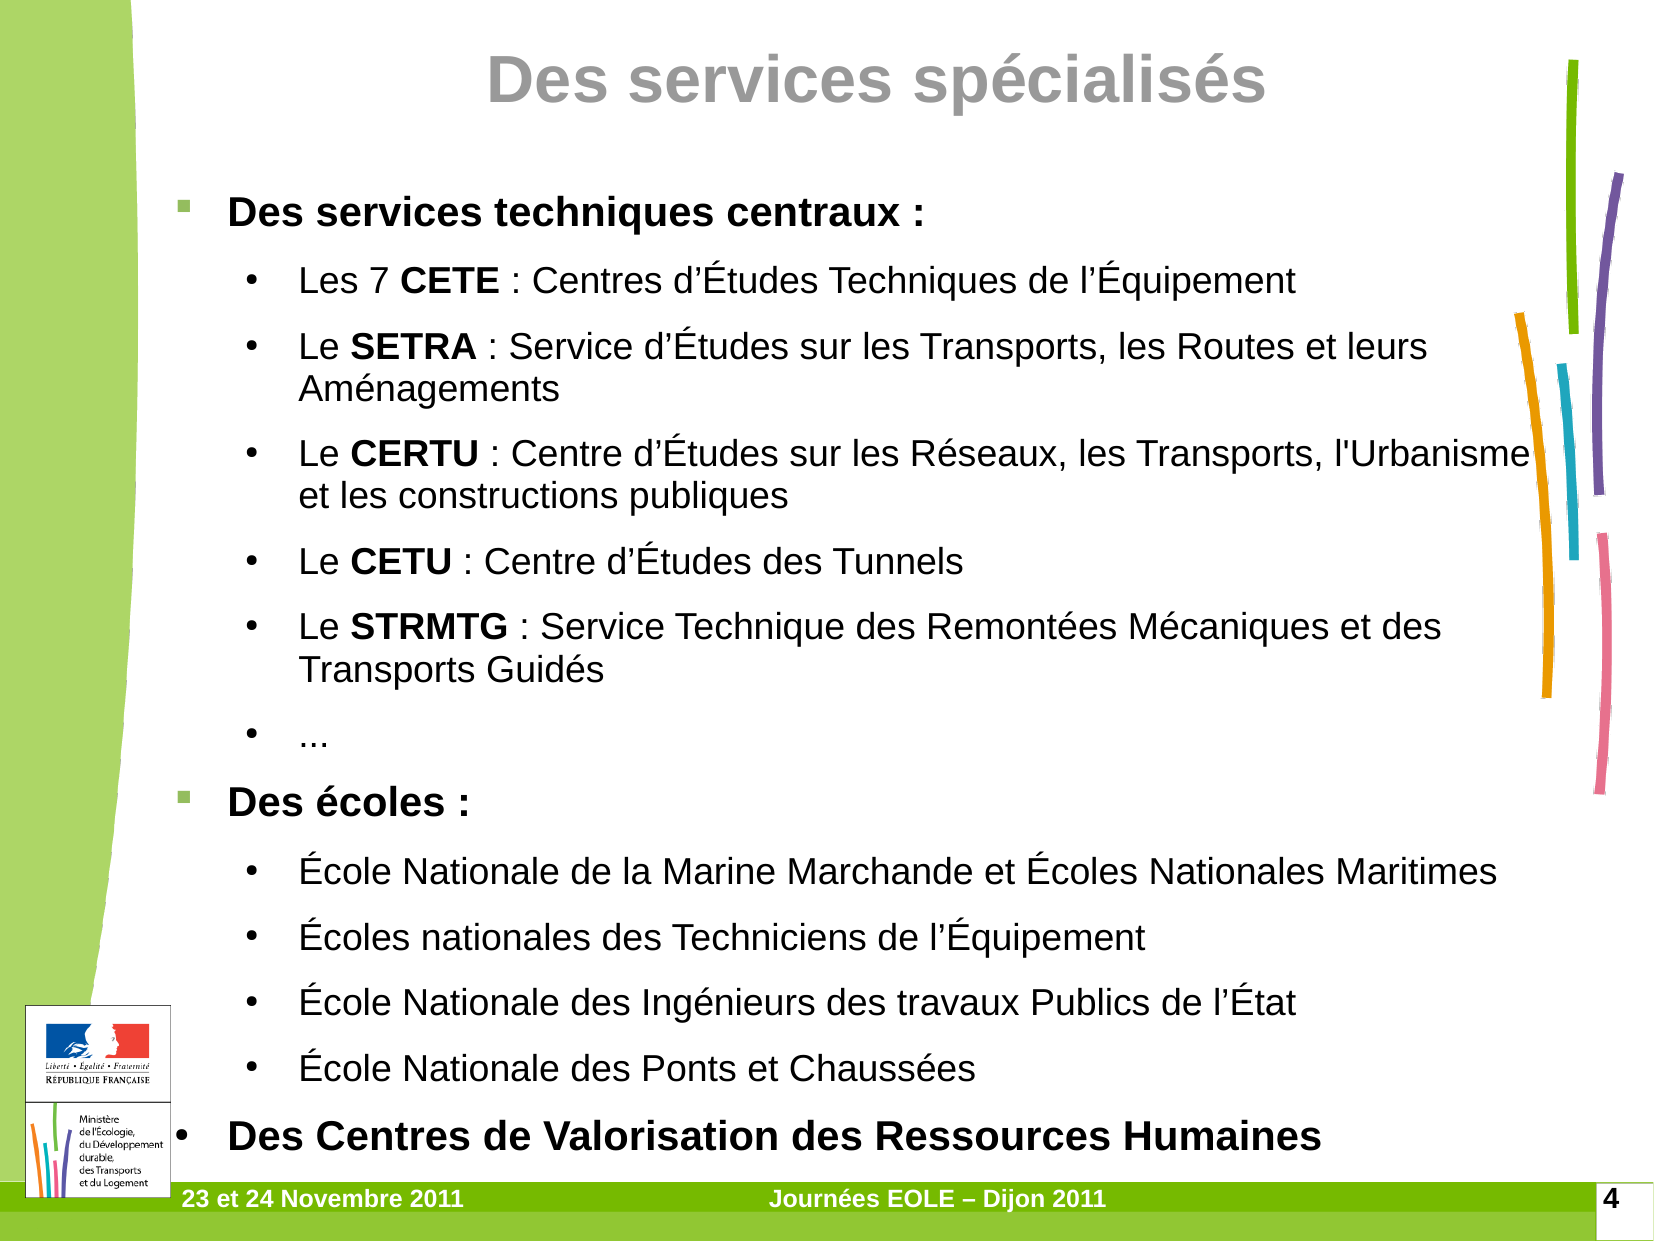

# Des services spécialisés
Des services techniques centraux :
Les 7 CETE : Centres d’Études Techniques de l’Équipement
Le SETRA : Service d’Études sur les Transports, les Routes et leurs Aménagements
Le CERTU : Centre d’Études sur les Réseaux, les Transports, l'Urbanisme et les constructions publiques
Le CETU : Centre d’Études des Tunnels
Le STRMTG : Service Technique des Remontées Mécaniques et des Transports Guidés
...
Des écoles :
École Nationale de la Marine Marchande et Écoles Nationales Maritimes
Écoles nationales des Techniciens de l’Équipement
École Nationale des Ingénieurs des travaux Publics de l’État
École Nationale des Ponts et Chaussées
Des Centres de Valorisation des Ressources Humaines
4
 SG/SPSSI/PSI septembre 2011
Schéma directeur des SI